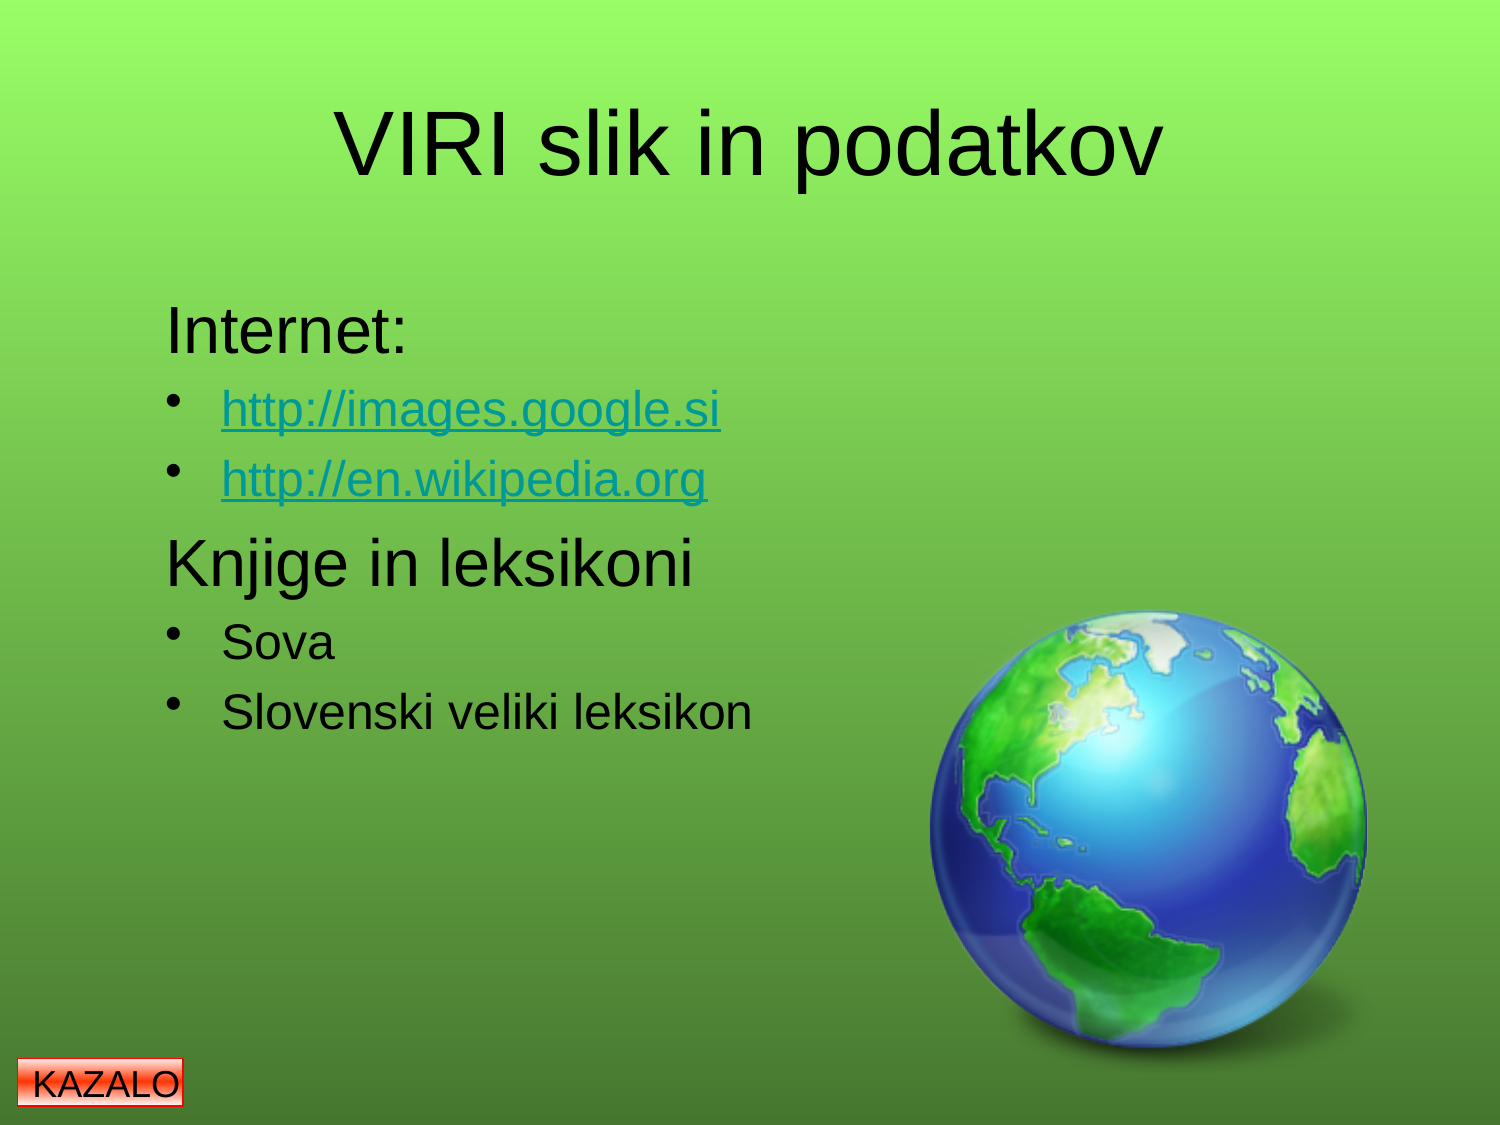

# VIRI slik in podatkov
Internet:
http://images.google.si
http://en.wikipedia.org
Knjige in leksikoni
Sova
Slovenski veliki leksikon
KAZALO